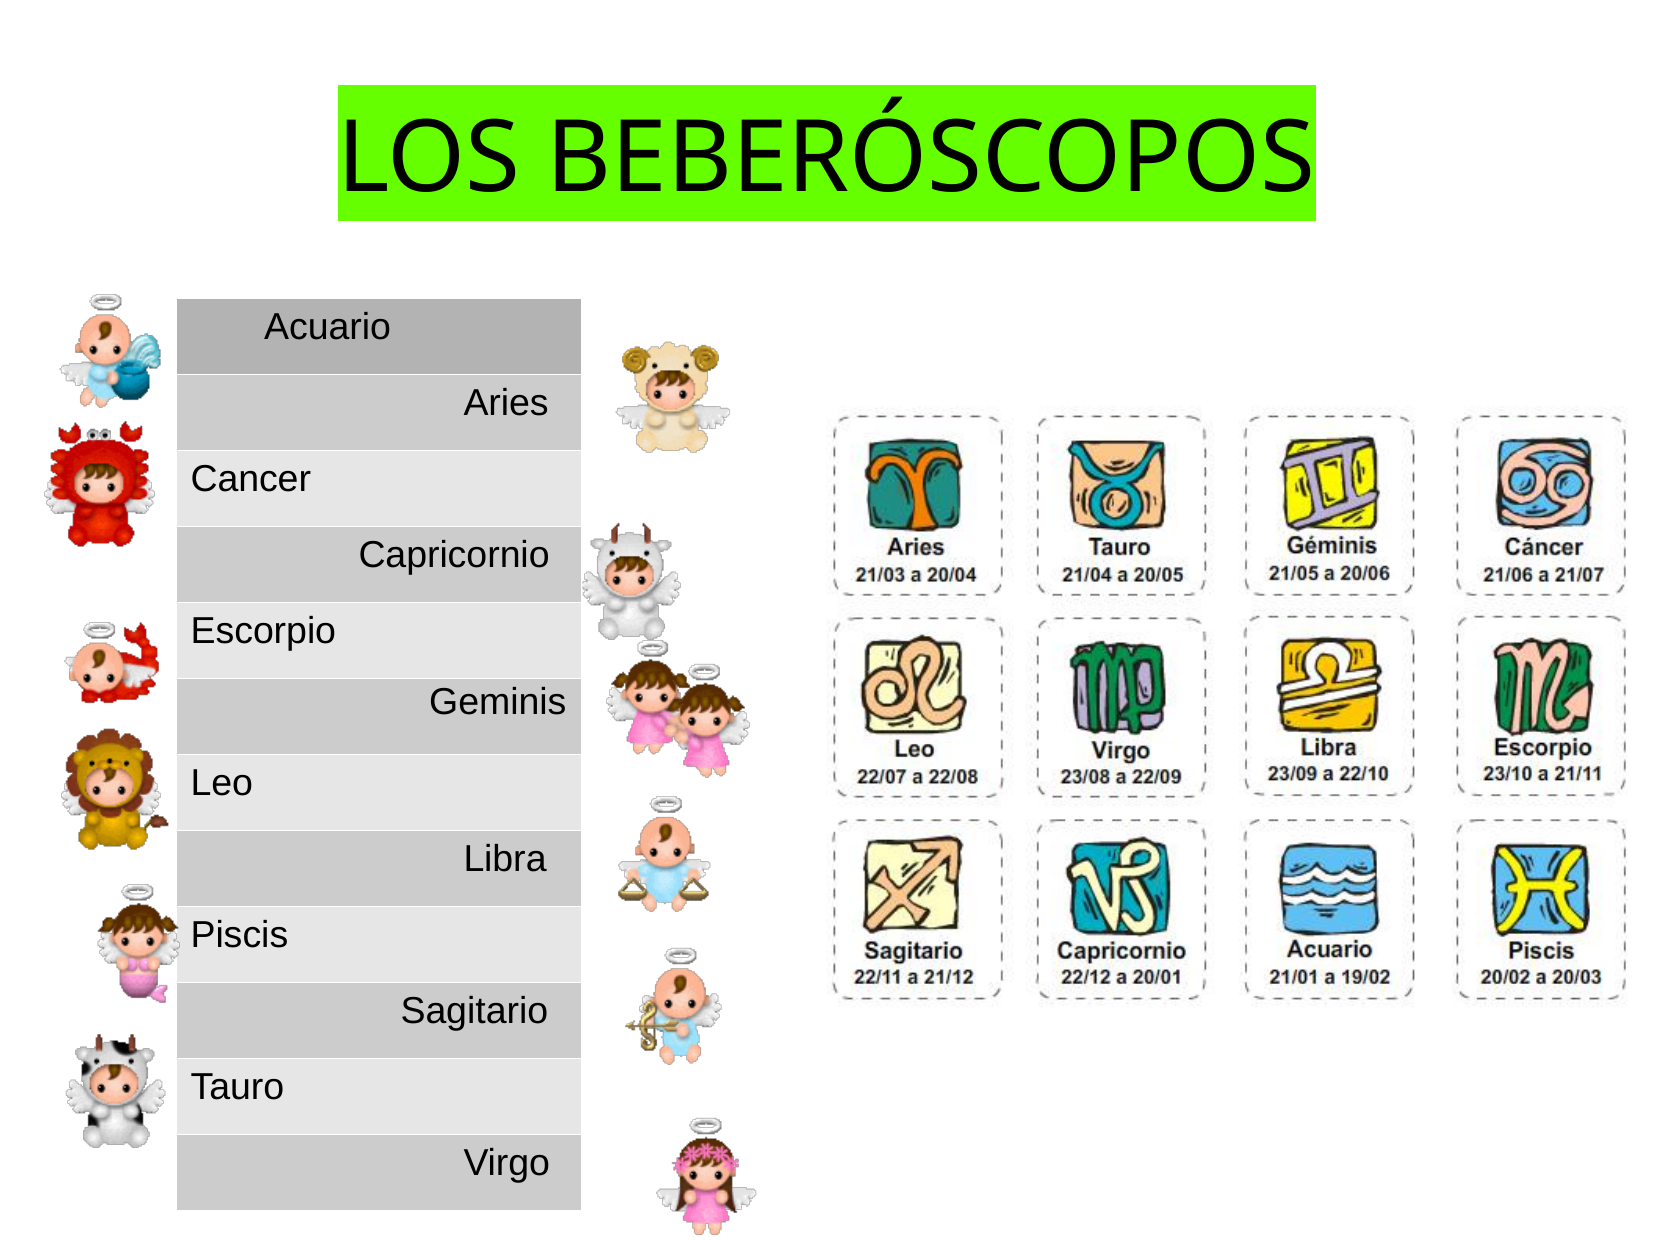

# LOS BEBERÓSCOPOS
| Acuario |
| --- |
| Aries |
| Cancer |
| Capricornio |
| Escorpio |
| |
| Leo |
| Libra |
| Piscis |
| Sagitario |
| Tauro |
| Virgo |
 Geminis